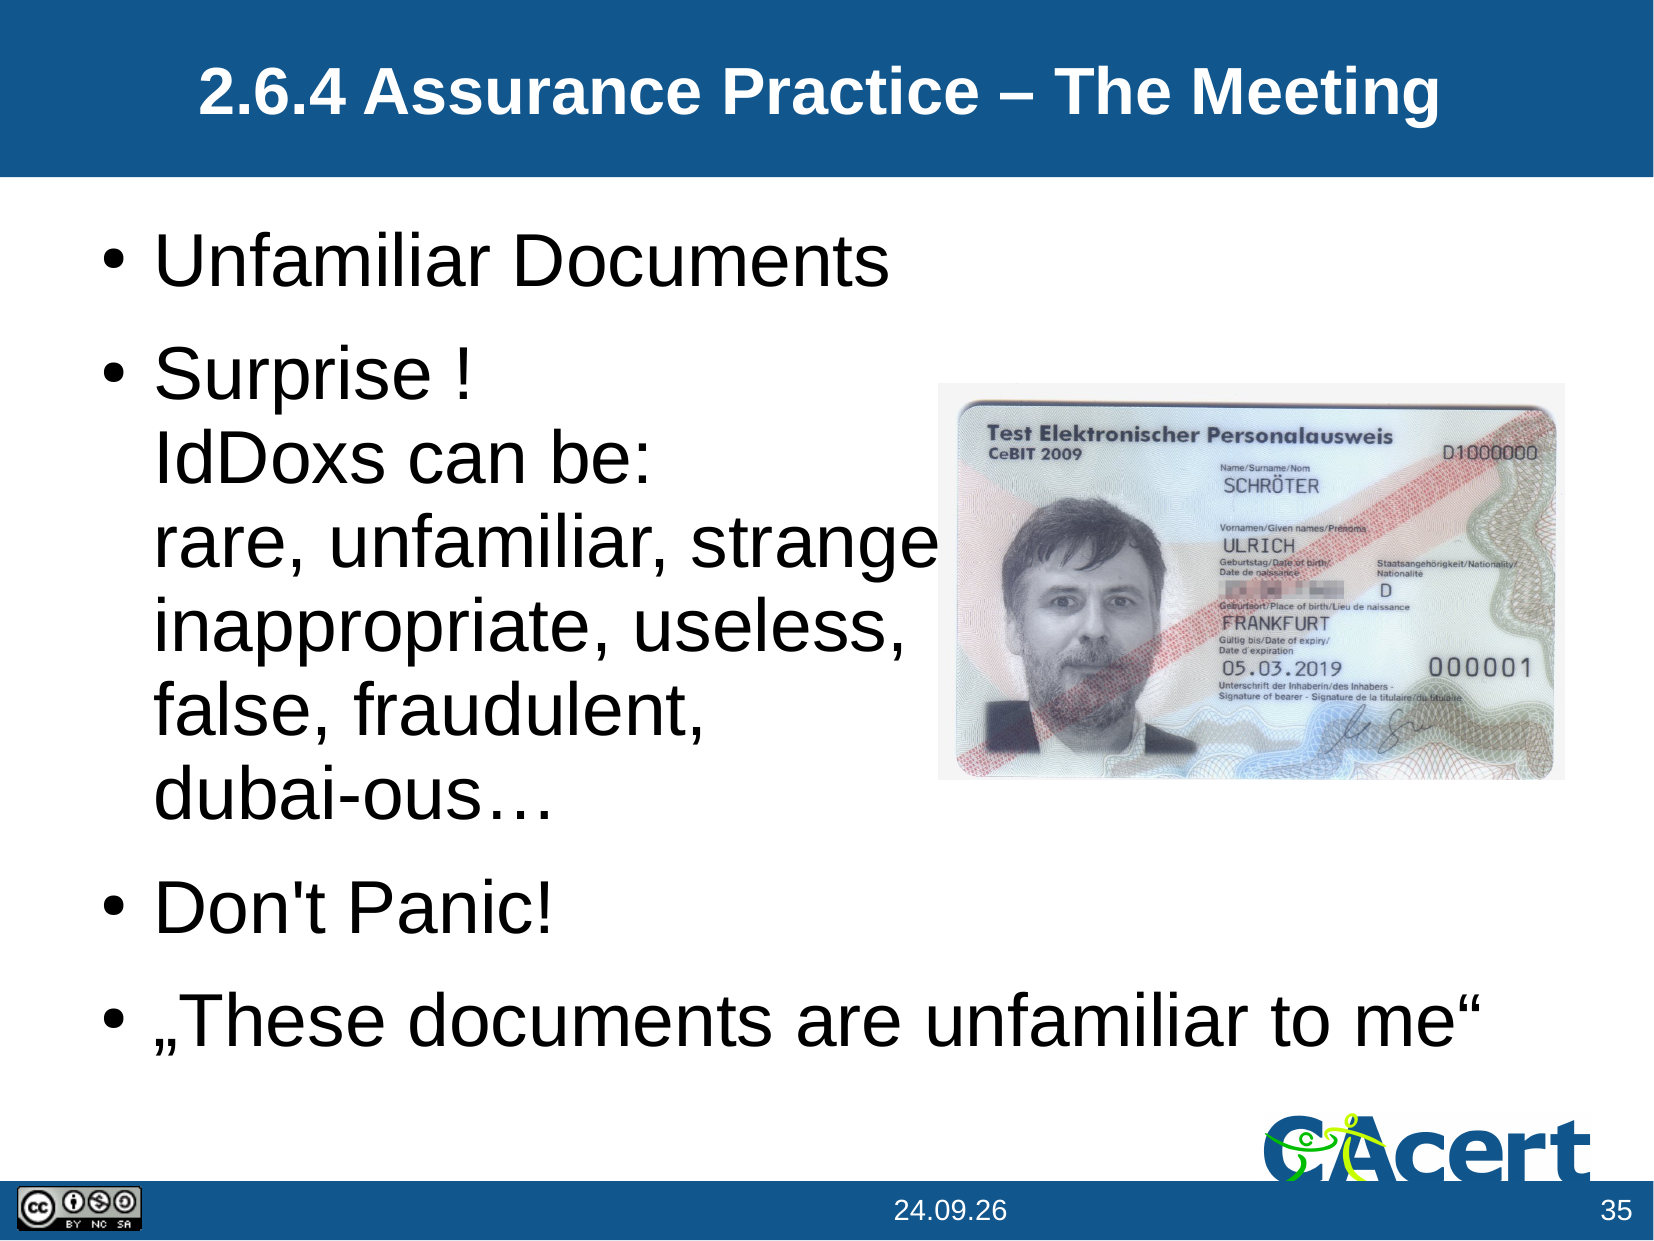

# 2.6.4 Assurance Practice – The Meeting
Unfamiliar Documents
Surprise !
IdDoxs can be:
rare, unfamiliar, strange,
inappropriate, useless,
false, fraudulent,
dubai-ous…
Don't Panic!
„These documents are unfamiliar to me“